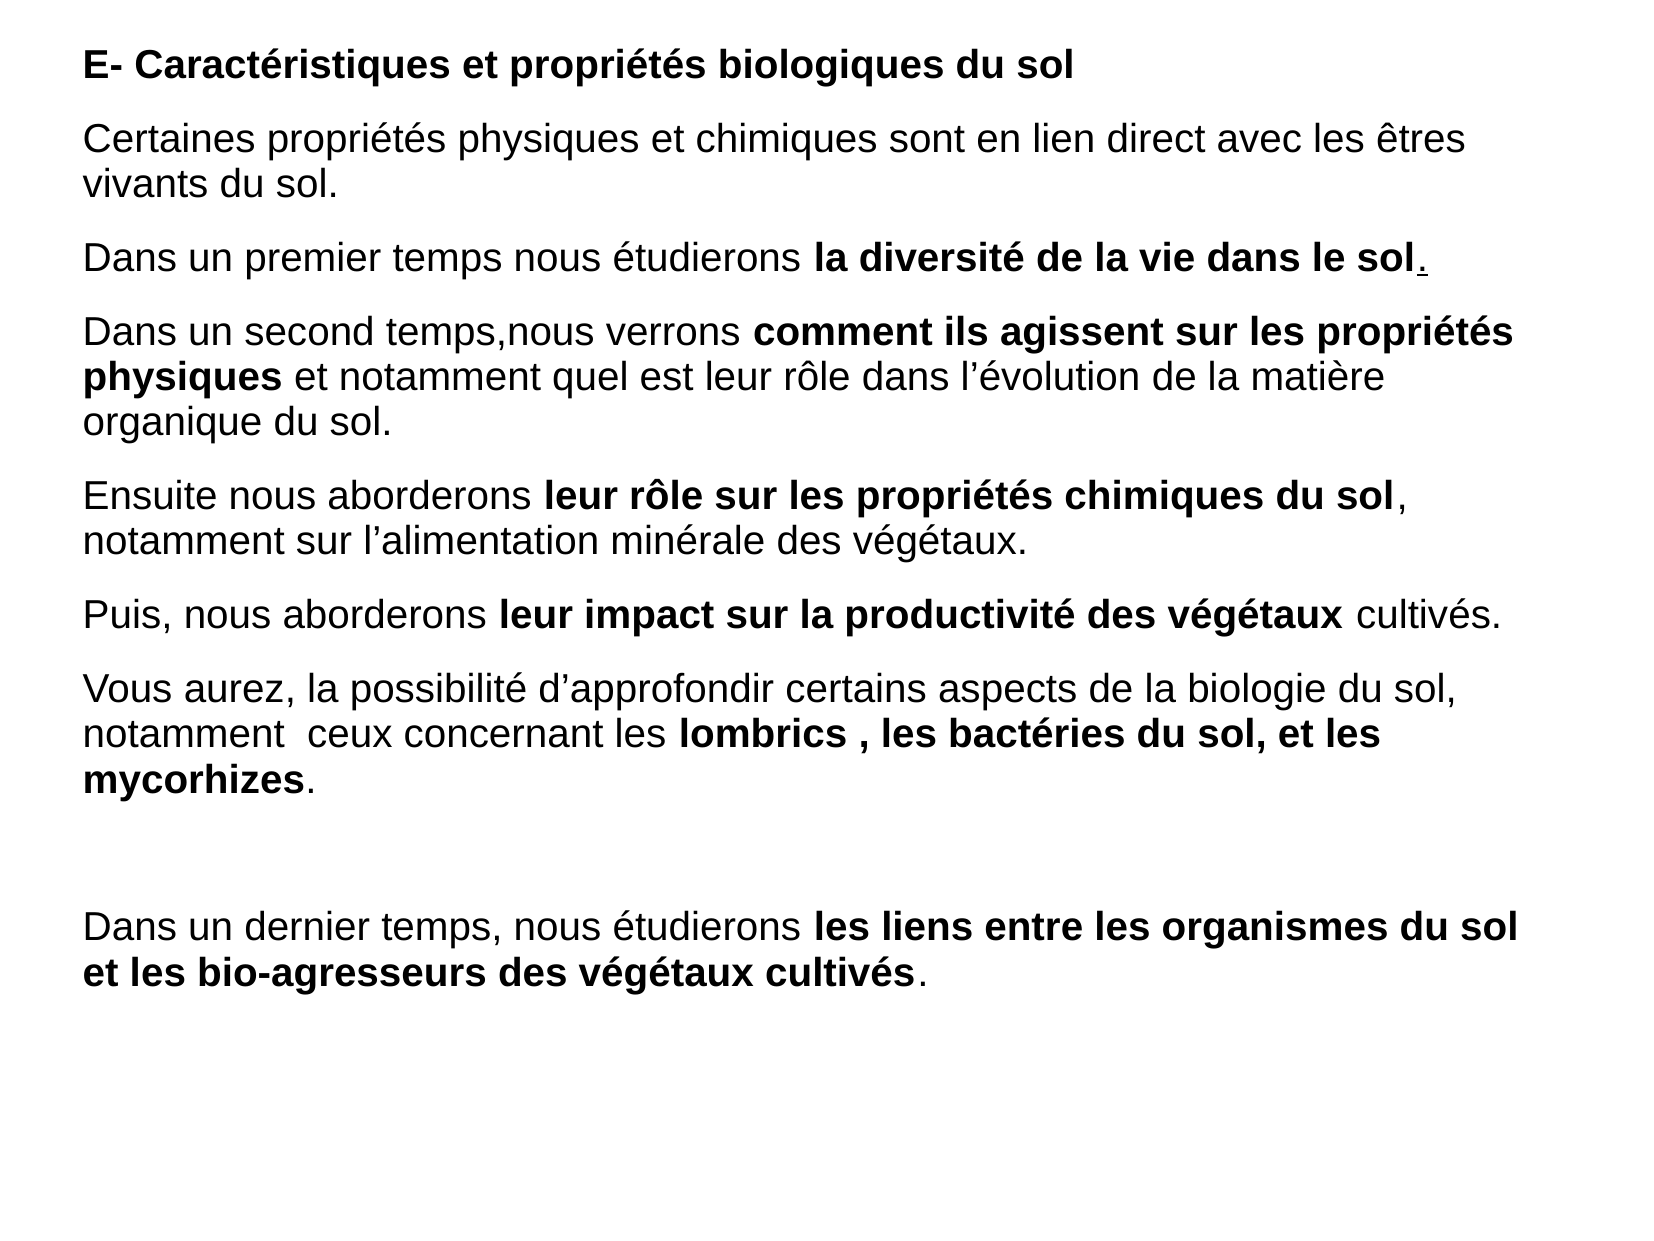

# E- Caractéristiques et propriétés biologiques du sol
Certaines propriétés physiques et chimiques sont en lien direct avec les êtres vivants du sol.
Dans un premier temps nous étudierons la diversité de la vie dans le sol.
Dans un second temps,nous verrons comment ils agissent sur les propriétés physiques et notamment quel est leur rôle dans l’évolution de la matière organique du sol.
Ensuite nous aborderons leur rôle sur les propriétés chimiques du sol, notamment sur l’alimentation minérale des végétaux.
Puis, nous aborderons leur impact sur la productivité des végétaux cultivés.
Vous aurez, la possibilité d’approfondir certains aspects de la biologie du sol, notamment ceux concernant les lombrics , les bactéries du sol, et les mycorhizes.
Dans un dernier temps, nous étudierons les liens entre les organismes du sol et les bio-agresseurs des végétaux cultivés.